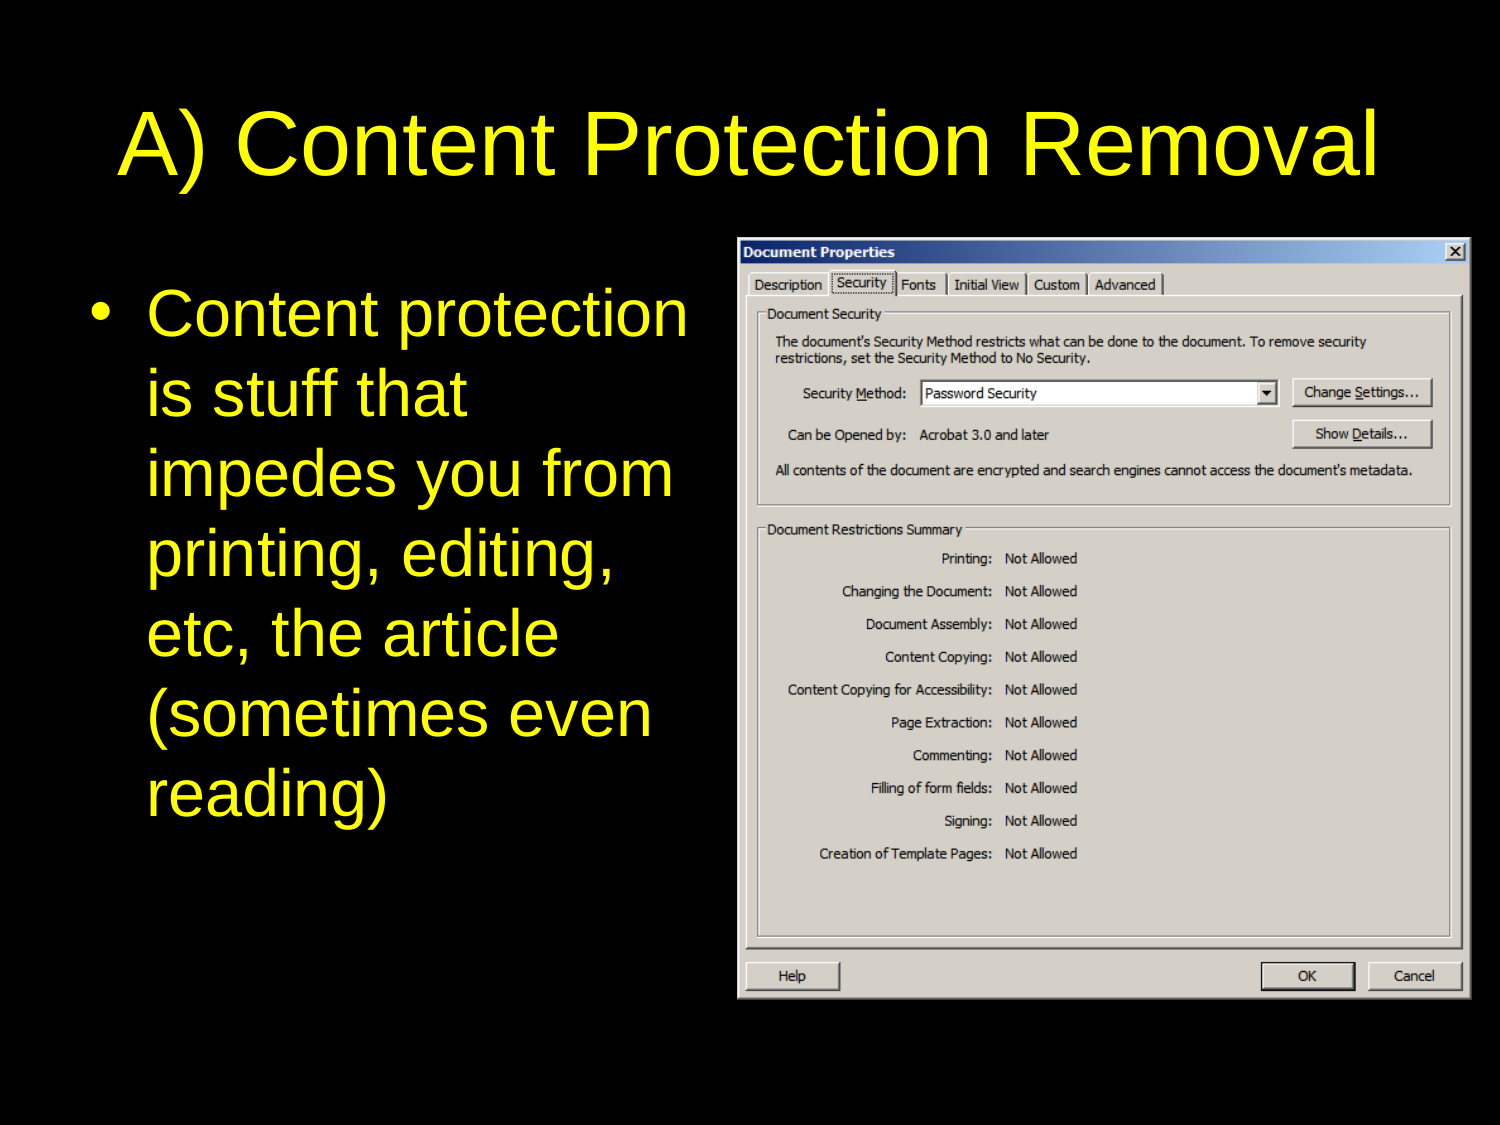

# A) Content Protection Removal
Content protection is stuff that impedes you from printing, editing, etc, the article (sometimes even reading)